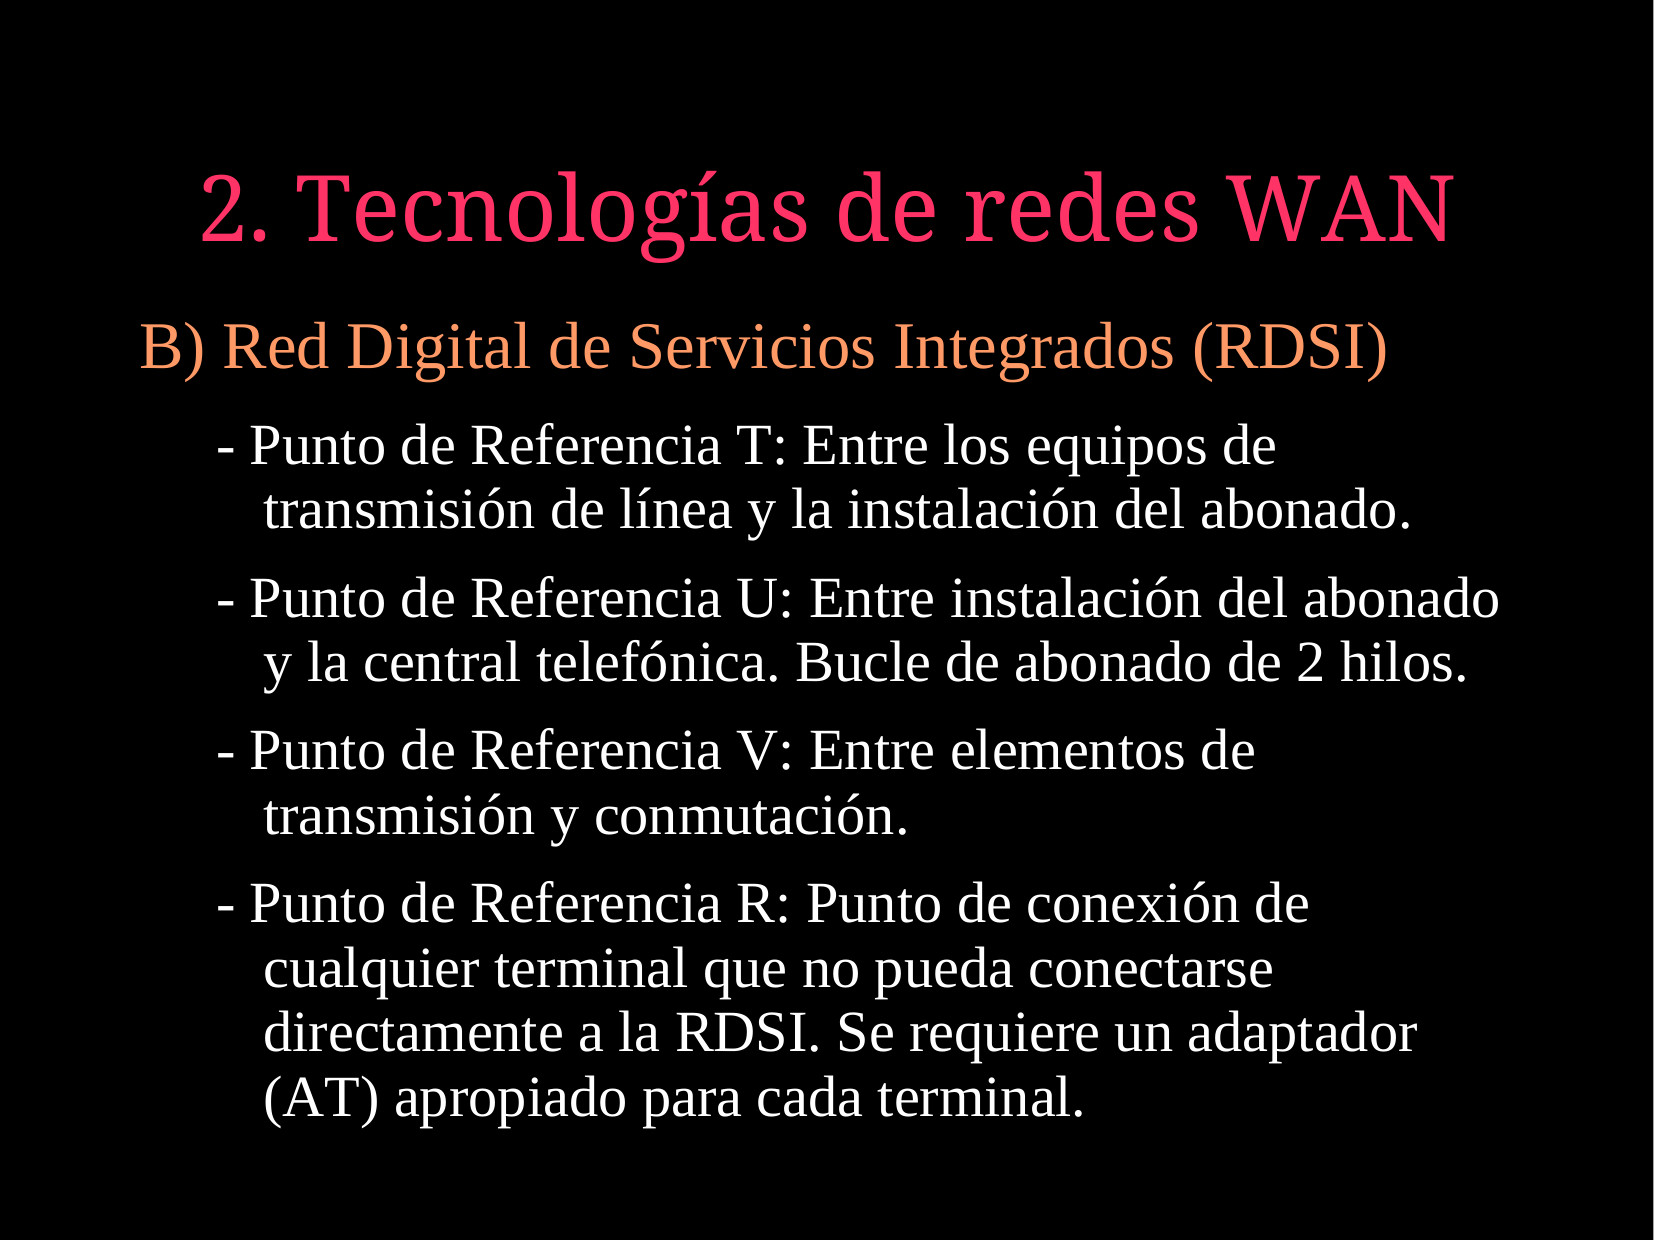

# 2. Tecnologías de redes WAN
B) Red Digital de Servicios Integrados (RDSI)
- Punto de Referencia T: Entre los equipos de transmisión de línea y la instalación del abonado.
- Punto de Referencia U: Entre instalación del abonado y la central telefónica. Bucle de abonado de 2 hilos.
- Punto de Referencia V: Entre elementos de transmisión y conmutación.
- Punto de Referencia R: Punto de conexión de cualquier terminal que no pueda conectarse directamente a la RDSI. Se requiere un adaptador (AT) apropiado para cada terminal.